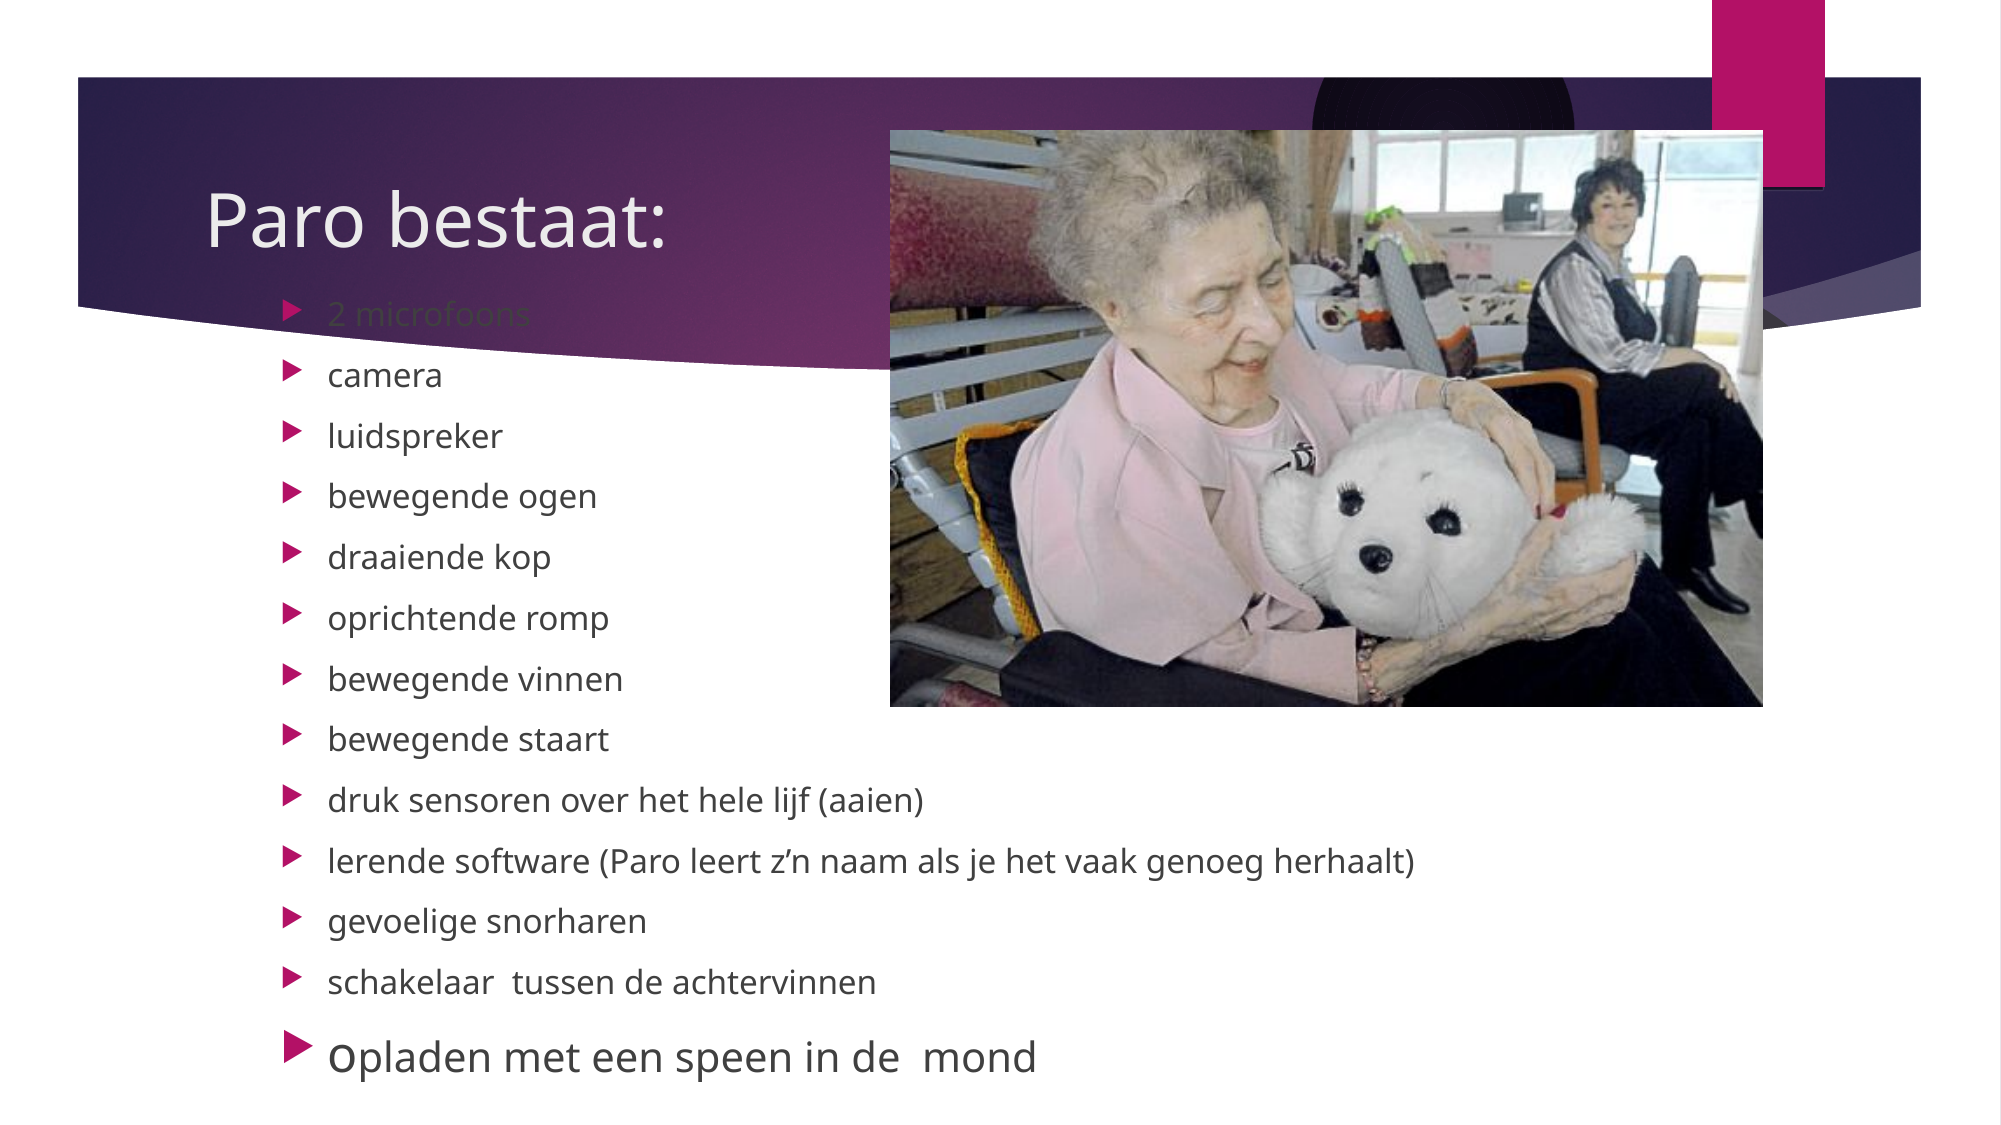

# Paro bestaat:
2 microfoons
camera
luidspreker
bewegende ogen
draaiende kop
oprichtende romp
bewegende vinnen
bewegende staart
druk sensoren over het hele lijf (aaien)
lerende software (Paro leert z’n naam als je het vaak genoeg herhaalt)
gevoelige snorharen
schakelaar tussen de achtervinnen
opladen met een speen in de mond